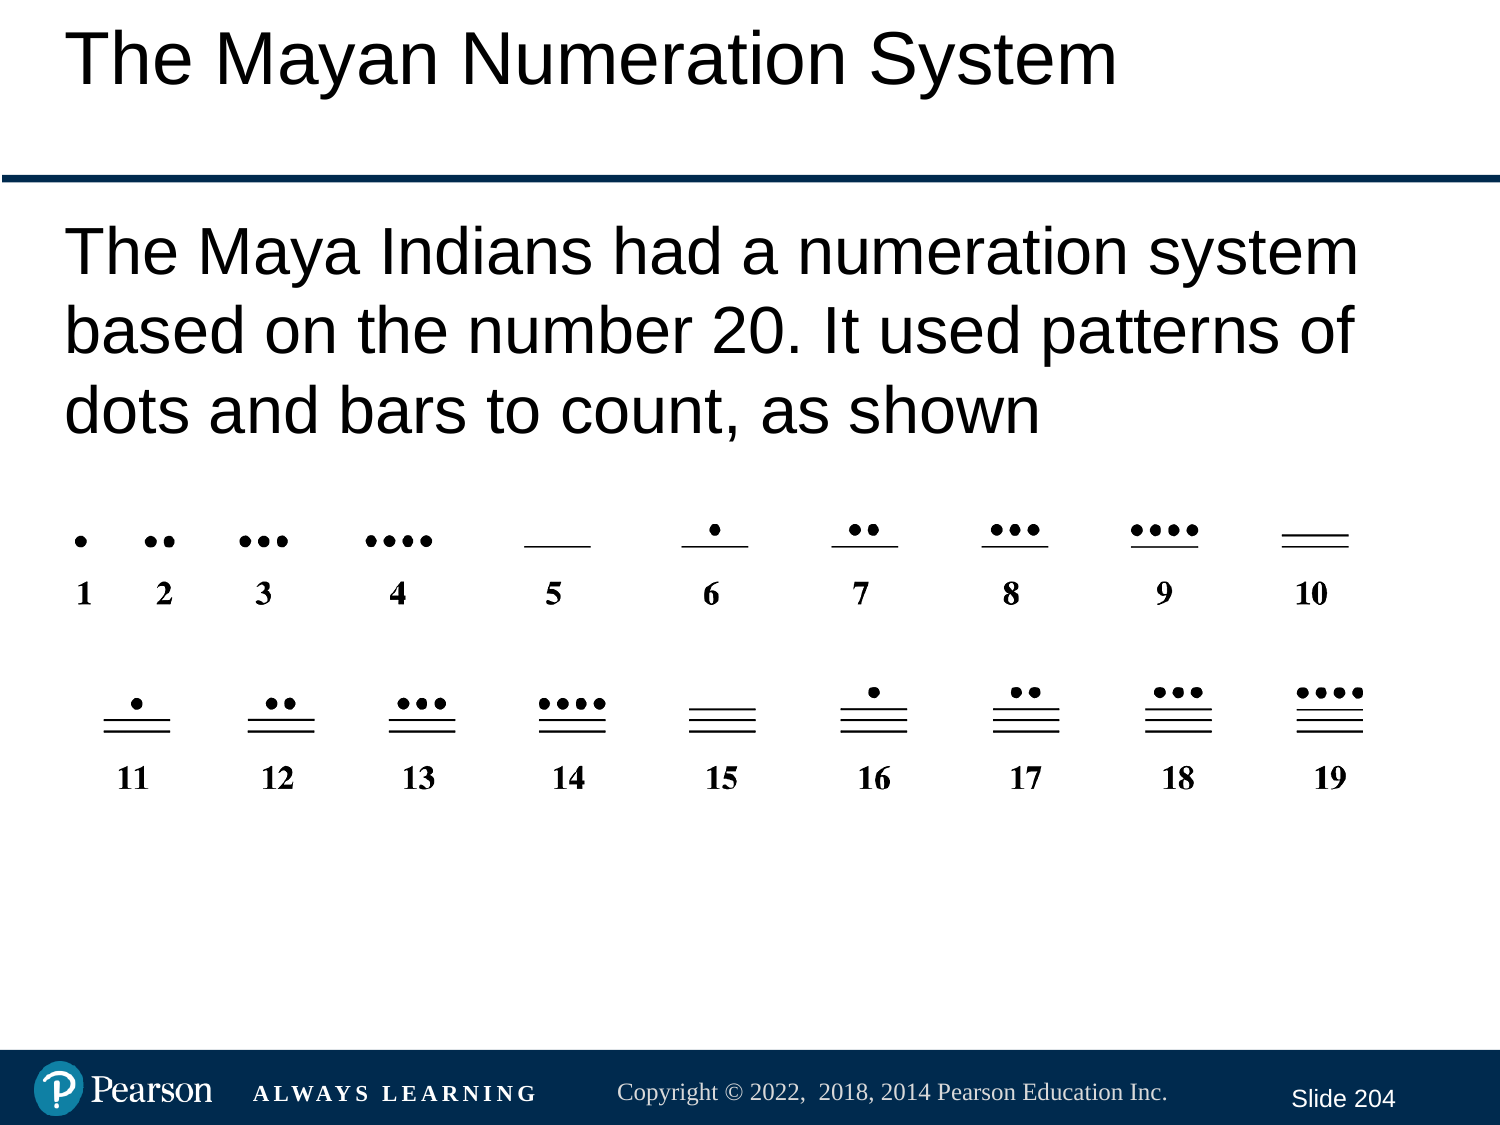

# The Mayan Numeration System
The Maya Indians had a numeration system based on the number 20. It used patterns of dots and bars to count, as shown